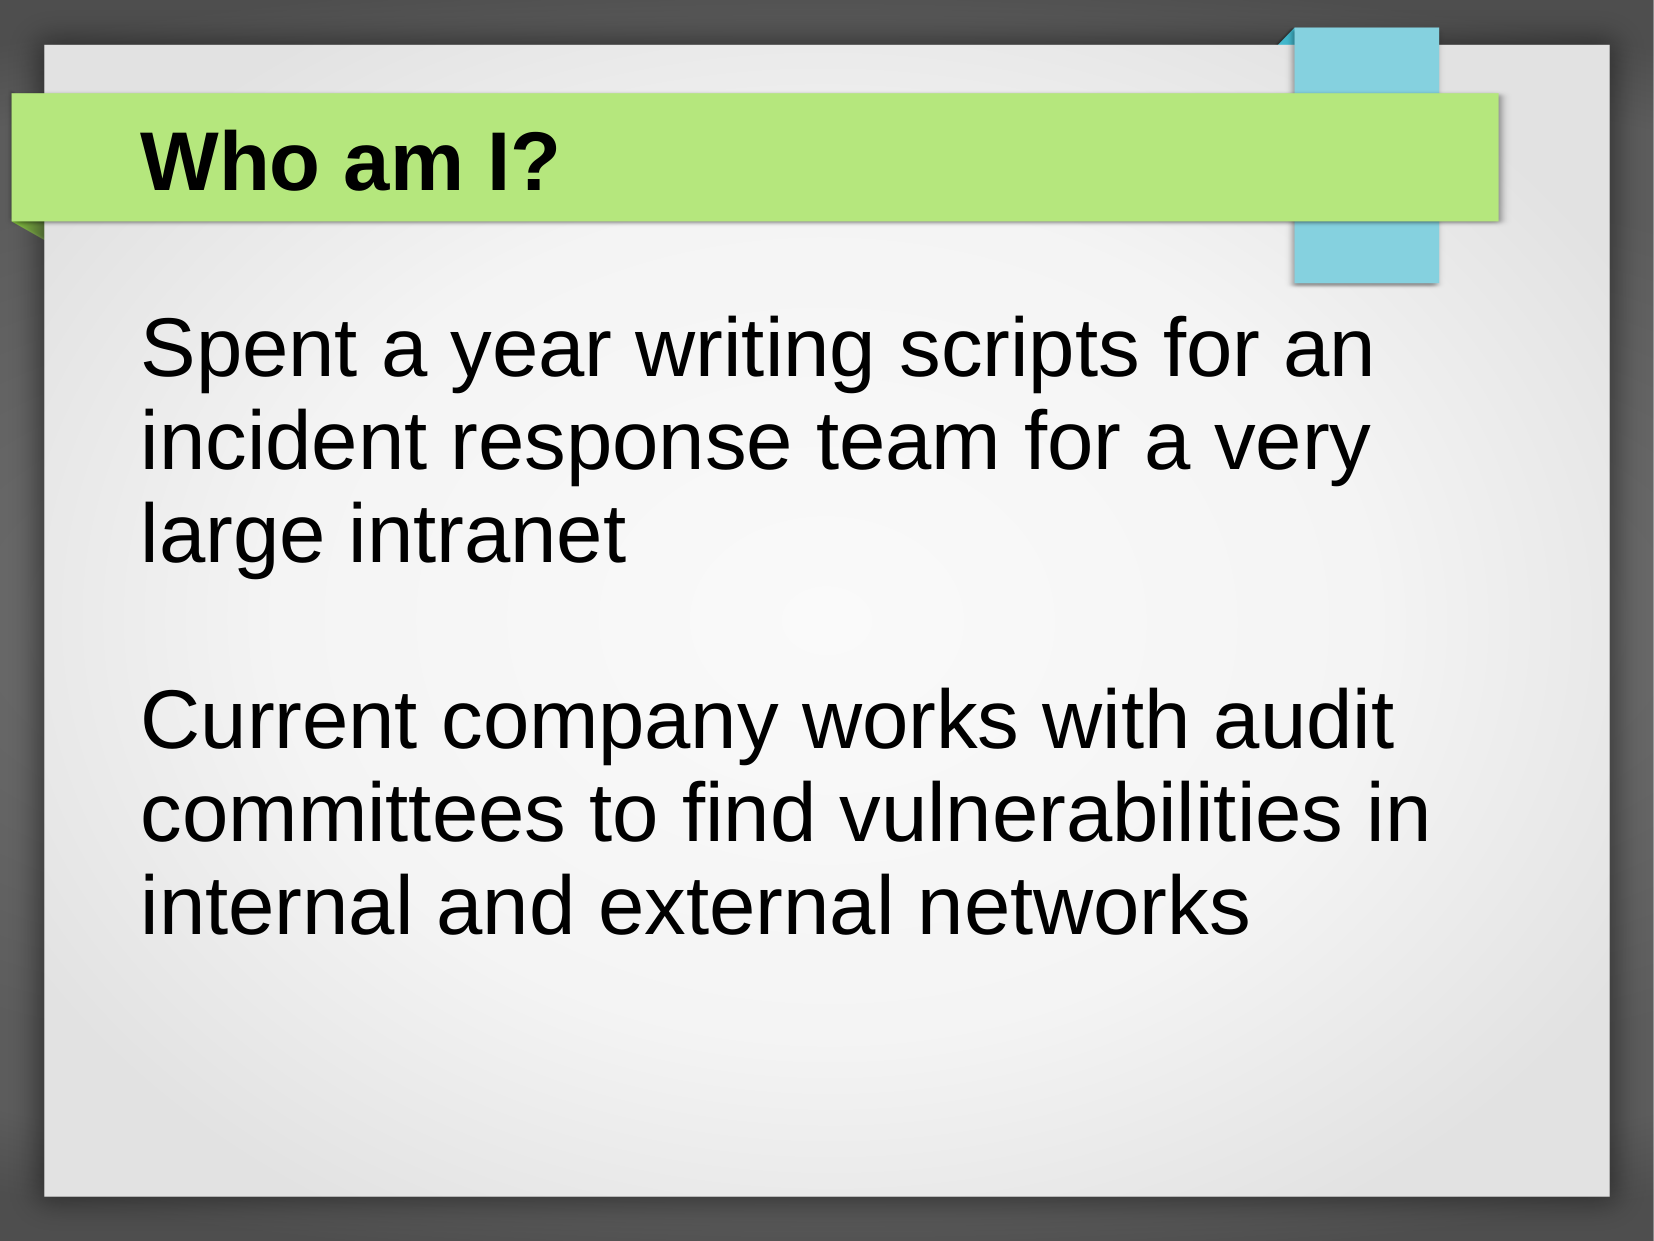

Who am I?
Spent a year writing scripts for an
incident response team for a very
large intranet
Current company works with audit
committees to find vulnerabilities in
internal and external networks